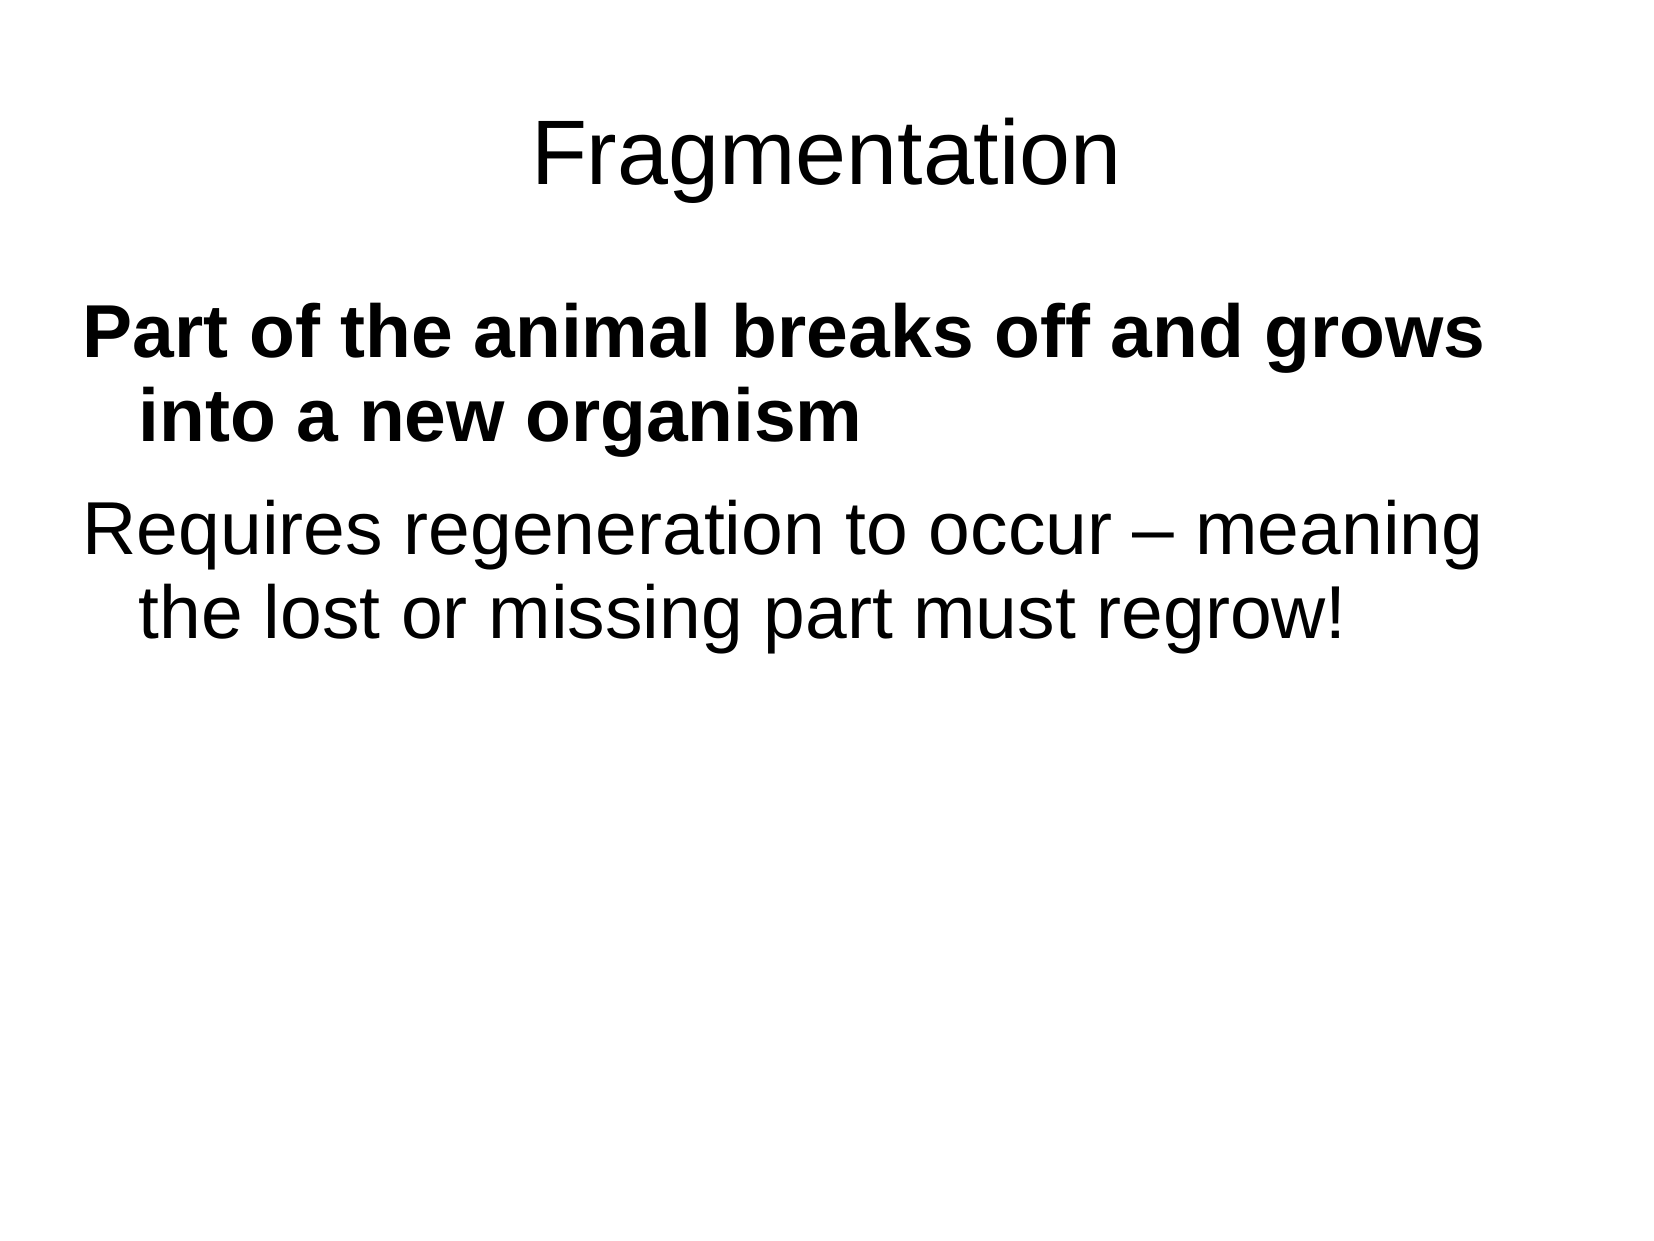

# Fragmentation
Part of the animal breaks off and grows into a new organism
Requires regeneration to occur – meaning the lost or missing part must regrow!